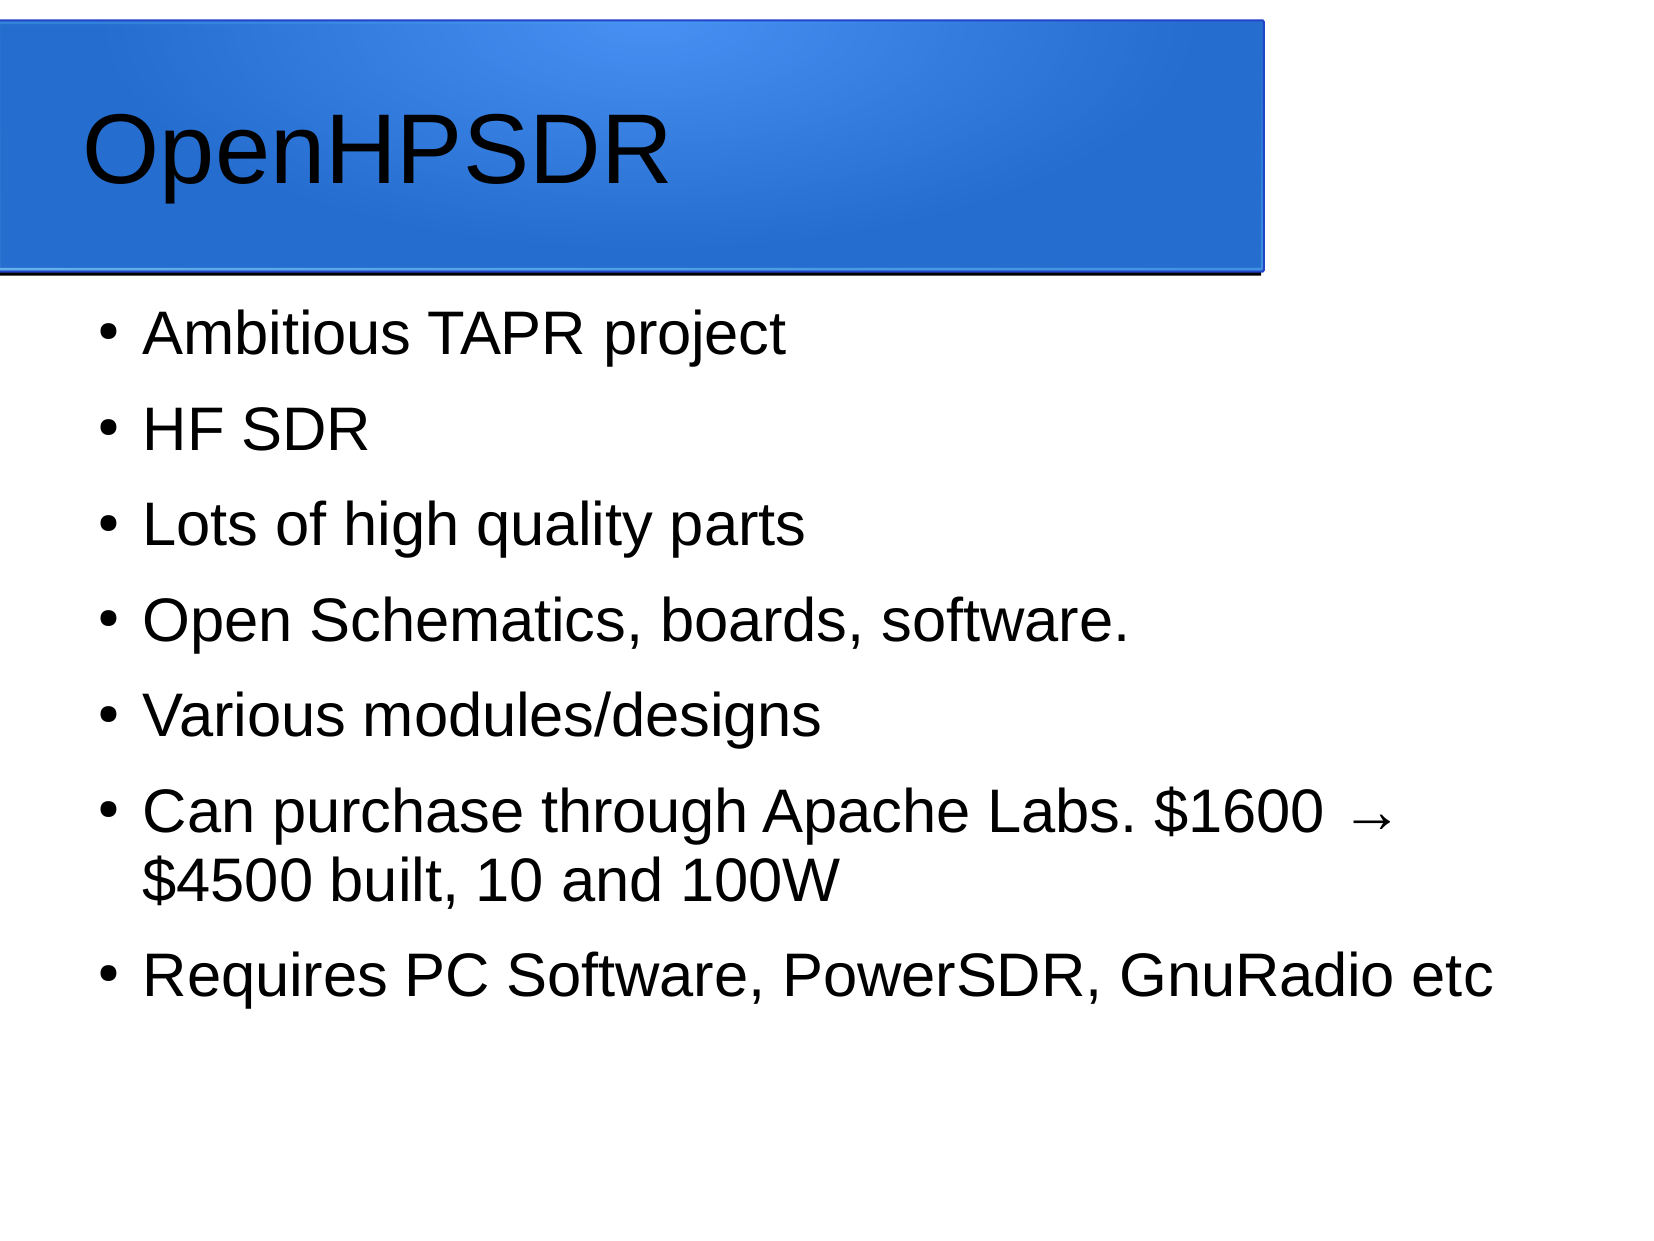

# OpenHPSDR
Ambitious TAPR project
HF SDR
Lots of high quality parts
Open Schematics, boards, software.
Various modules/designs
Can purchase through Apache Labs. $1600 → $4500 built, 10 and 100W
Requires PC Software, PowerSDR, GnuRadio etc